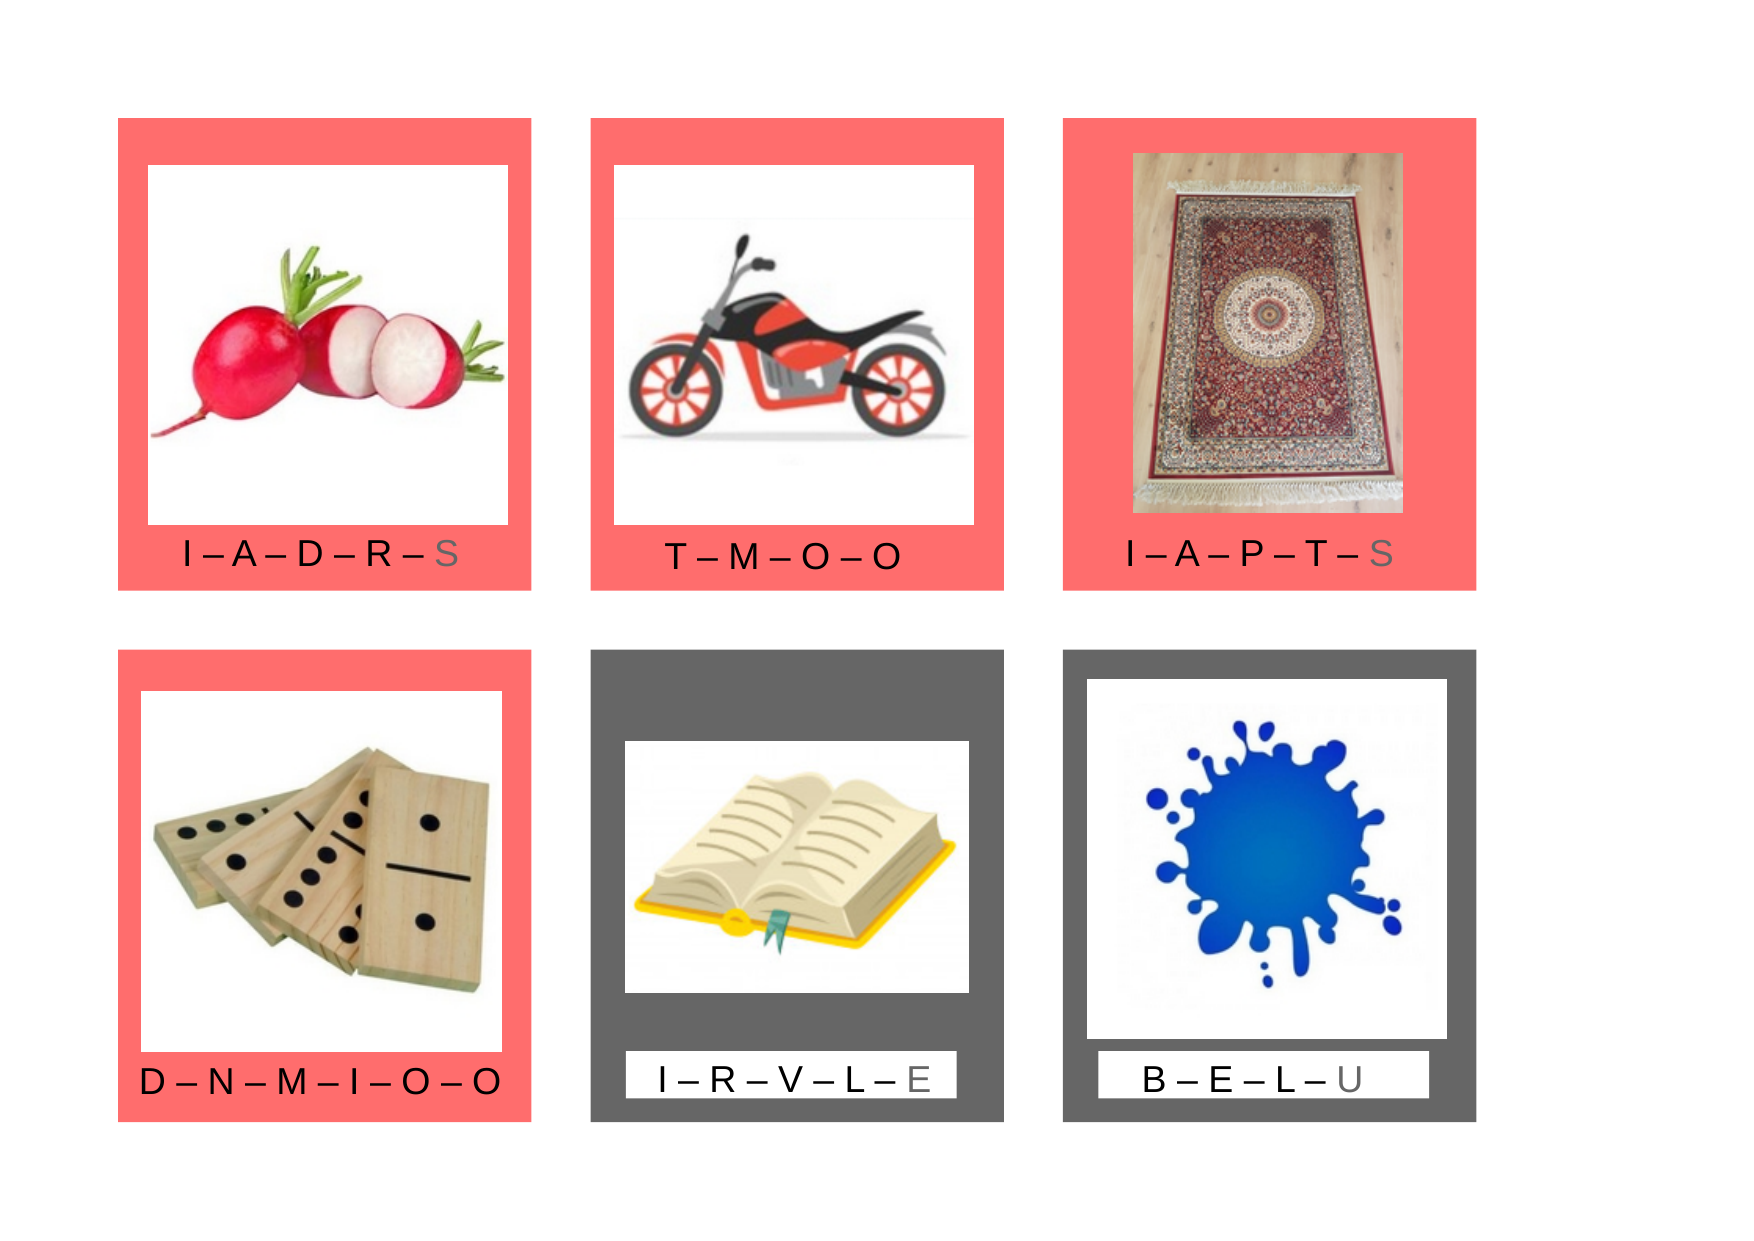

I – A – D – R – S
I – A – P – T – S
T – M – O – O
I – R – V – L – E
B – E – L – U
D – N – M – I – O – O